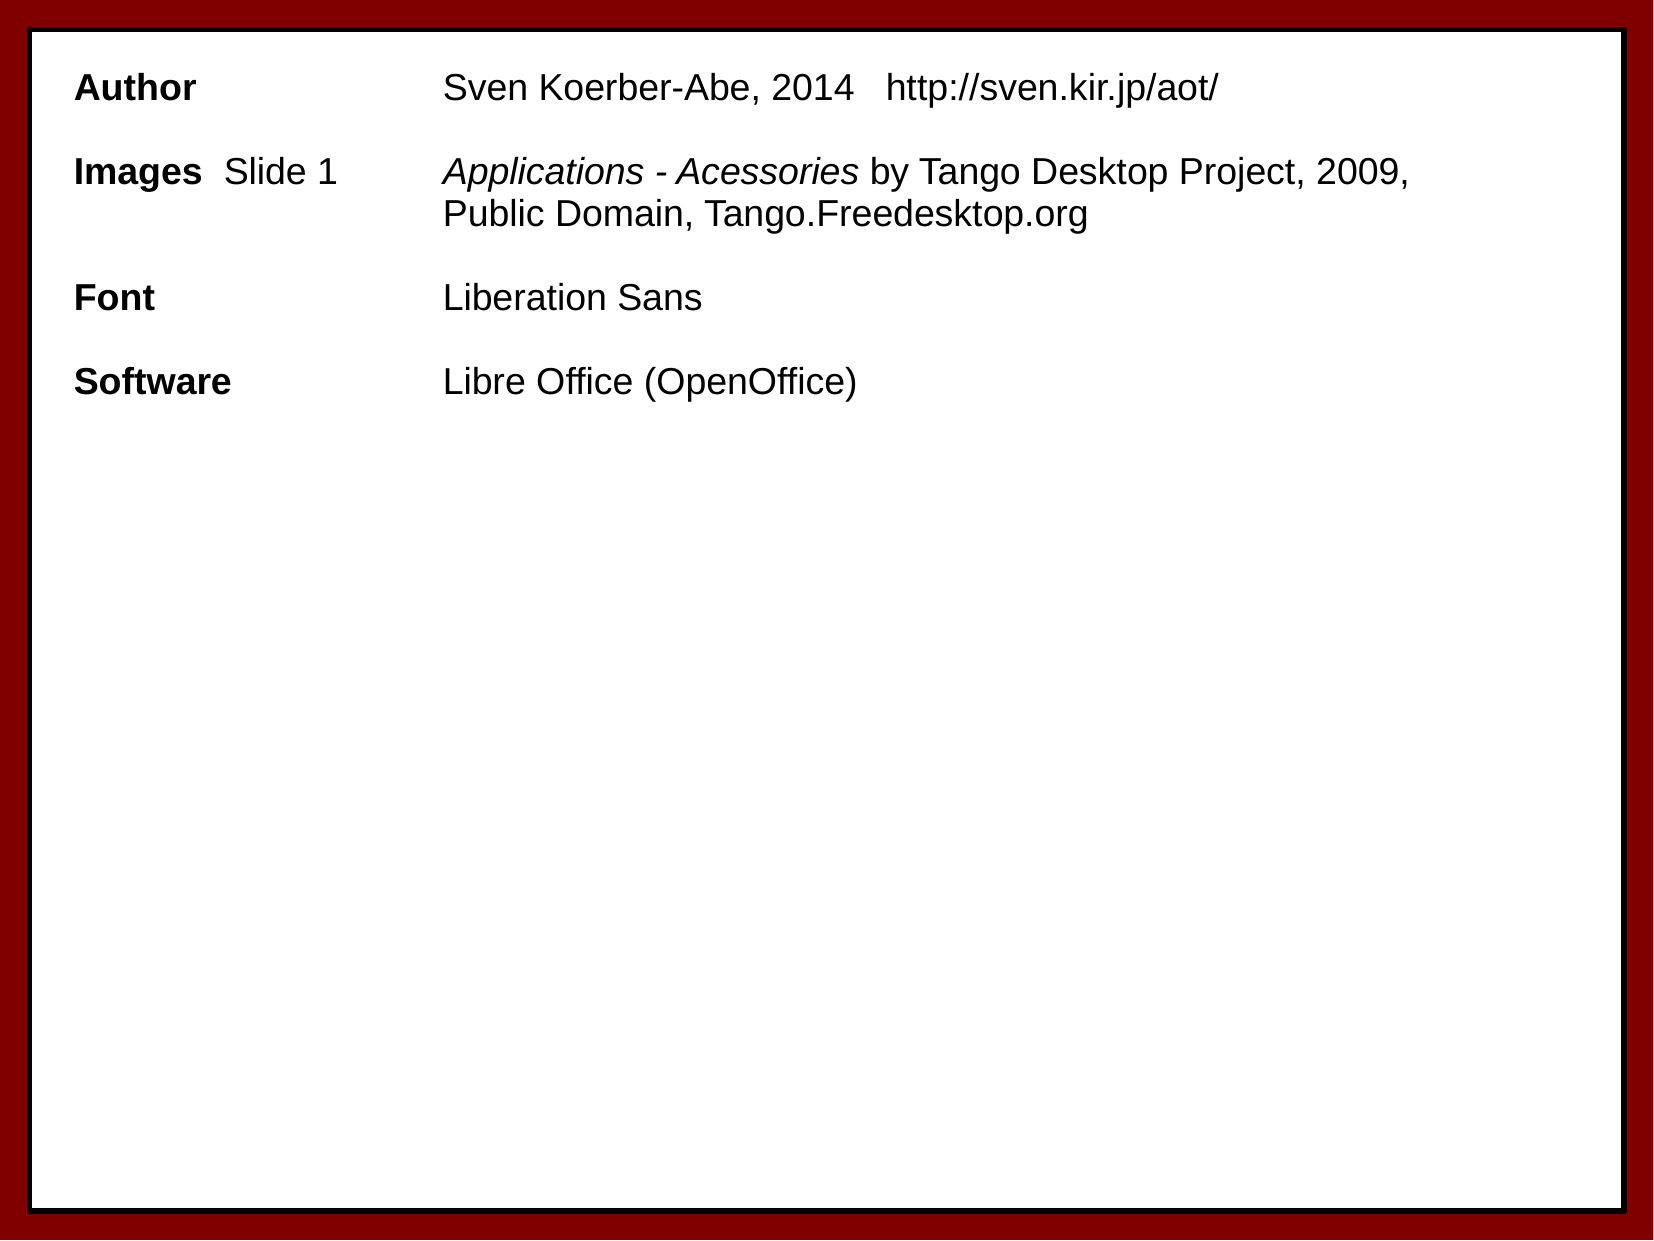

Author				Sven Koerber-Abe, 2014	http://sven.kir.jp/aot/
Images Slide 1		Applications - Acessories by Tango Desktop Project, 2009, 							Public Domain, Tango.Freedesktop.org
Font				Liberation Sans
Software			Libre Office (OpenOffice)